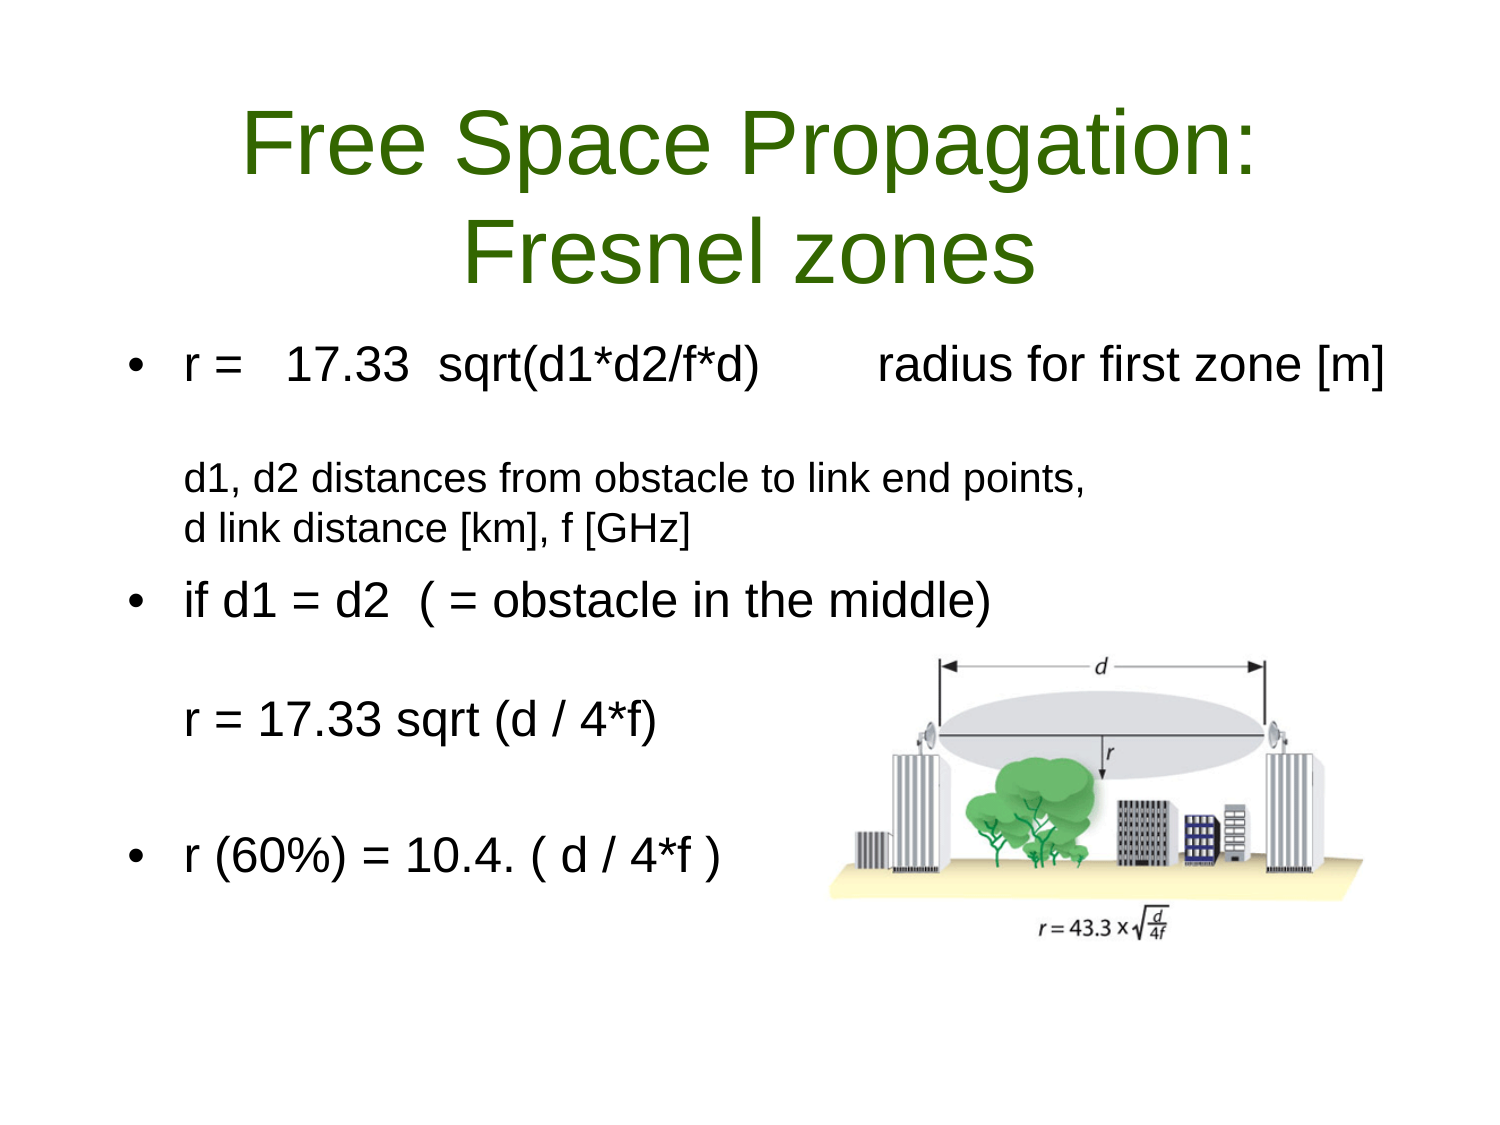

# Free Space Propagation: Fresnel zones
r = 17.33 sqrt(d1*d2/f*d) 	radius for first zone [m]
d1, d2 distances from obstacle to link end points,
d link distance [km], f [GHz]
if d1 = d2 ( = obstacle in the middle)
r = 17.33 sqrt (d / 4*f)
r (60%) = 10.4. ( d / 4*f )